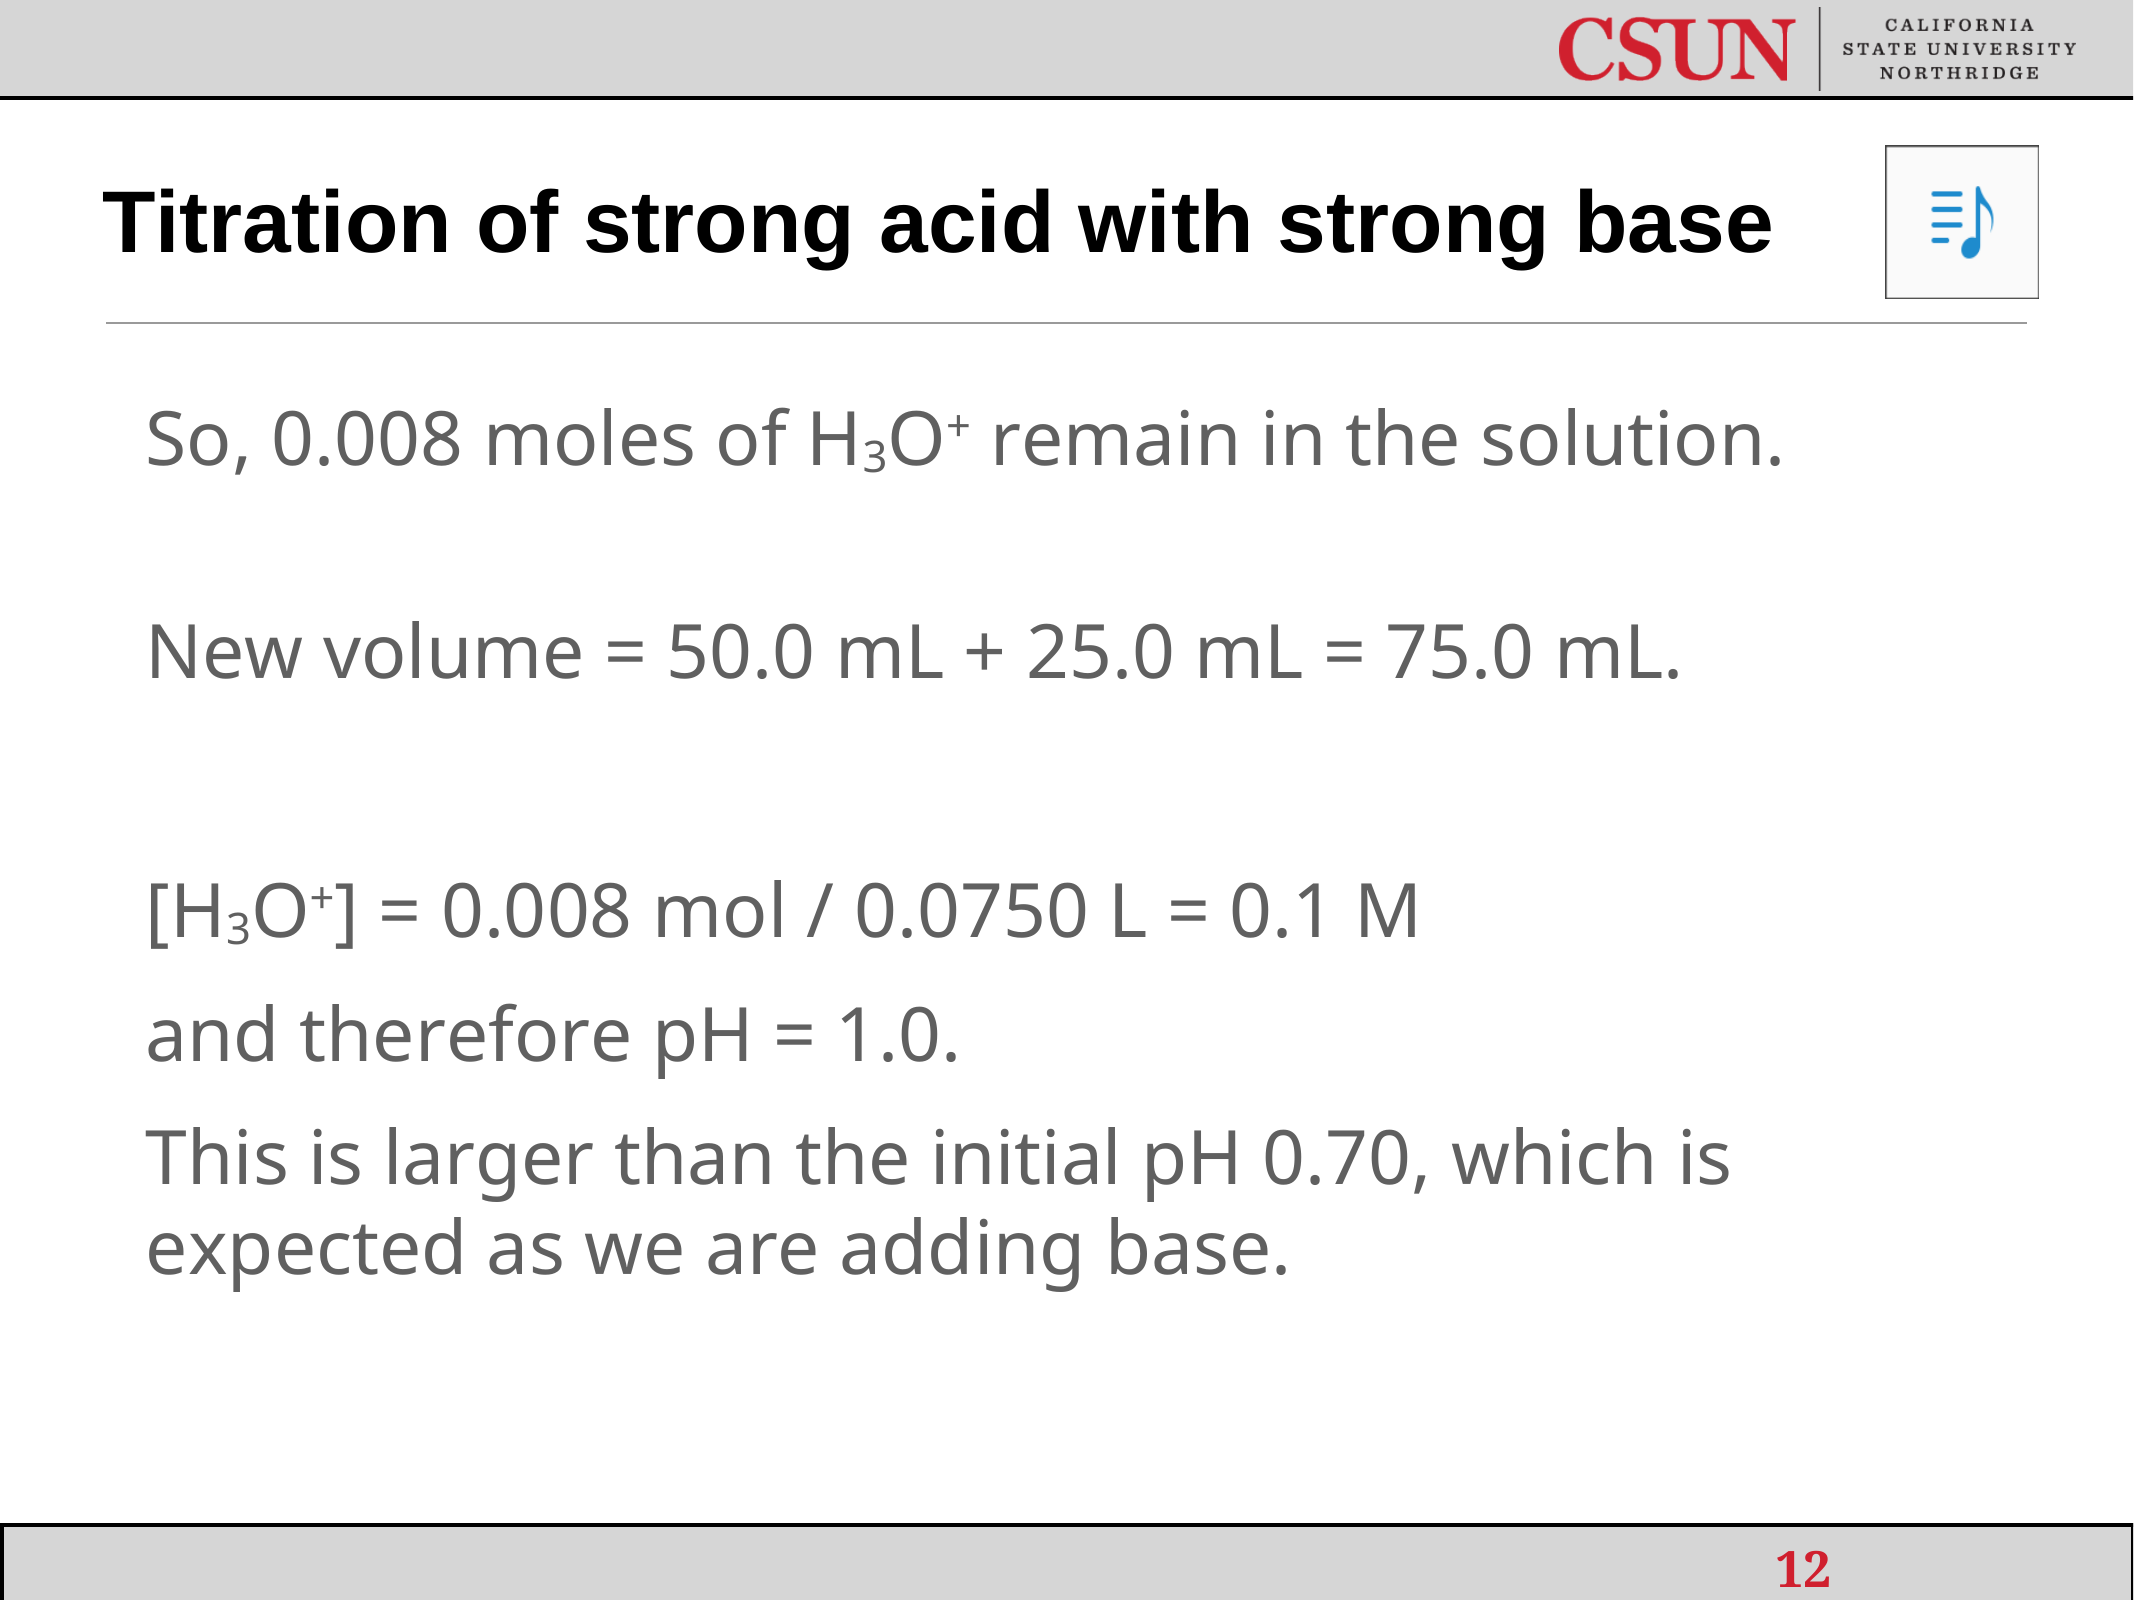

# Titration of strong acid with strong base
So, 0.008 moles of H3O+ remain in the solution.
New volume = 50.0 mL + 25.0 mL = 75.0 mL.
[H3O+] = 0.008 mol / 0.0750 L = 0.1 M
and therefore pH = 1.0.
This is larger than the initial pH 0.70, which is expected as we are adding base.
12